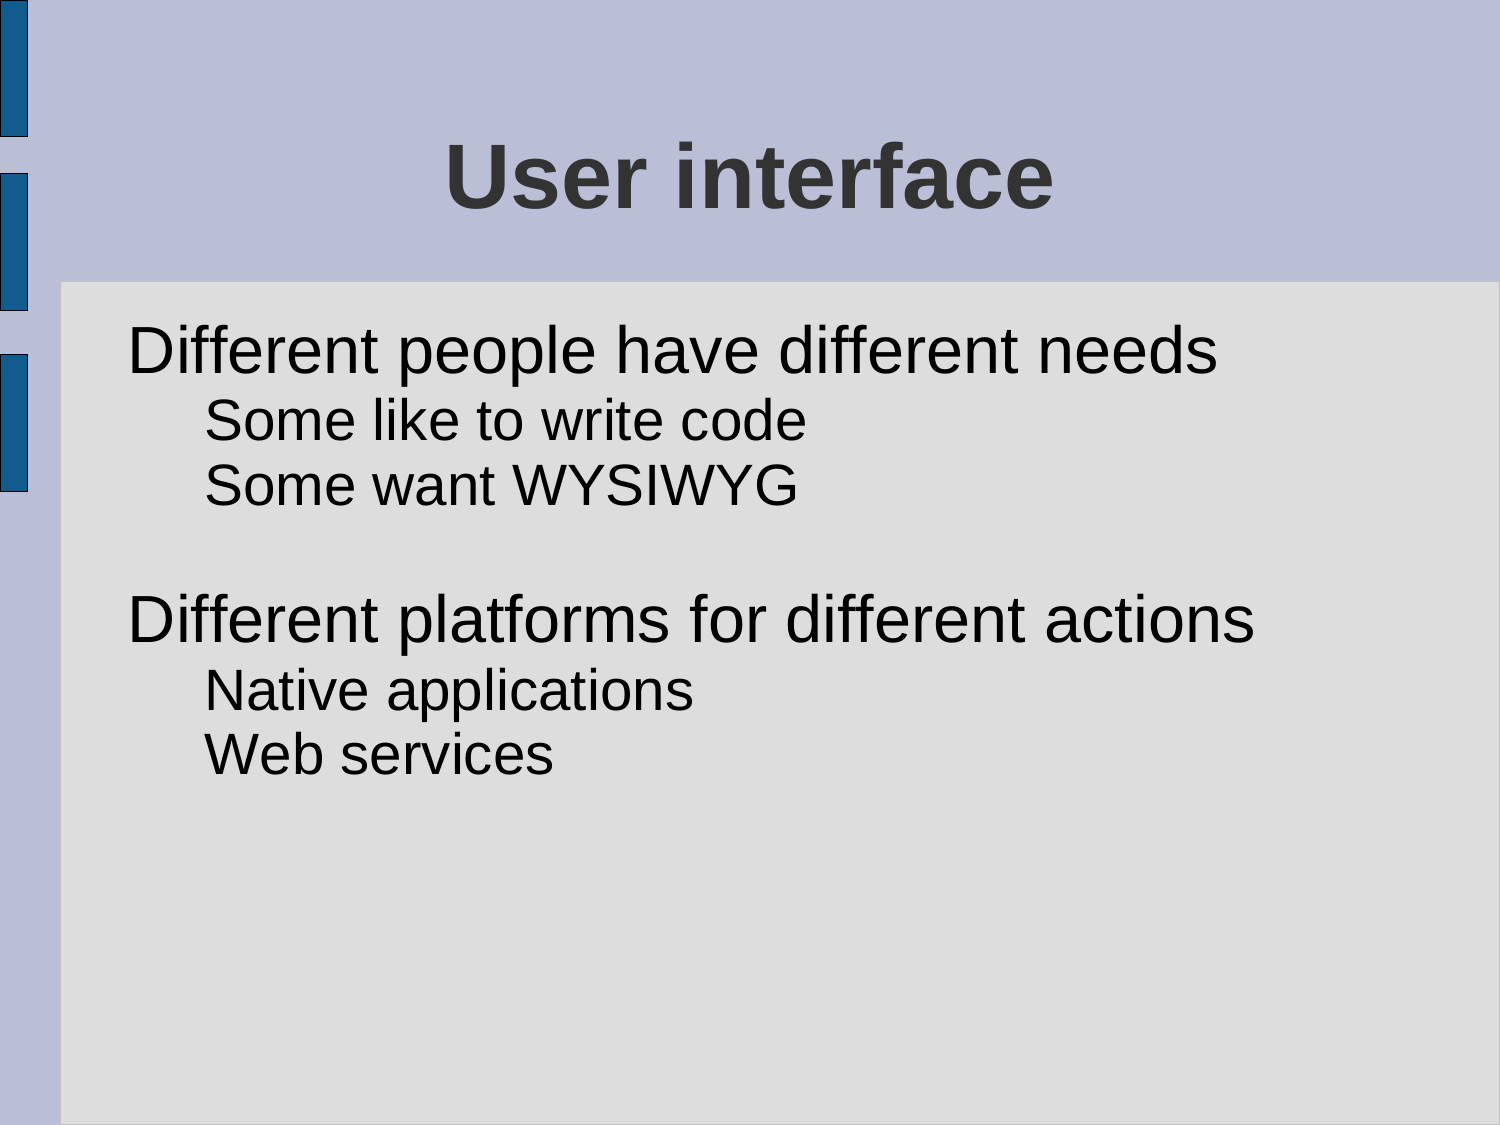

# User interface
Different people have different needs
Some like to write code
Some want WYSIWYG
Different platforms for different actions
Native applications
Web services